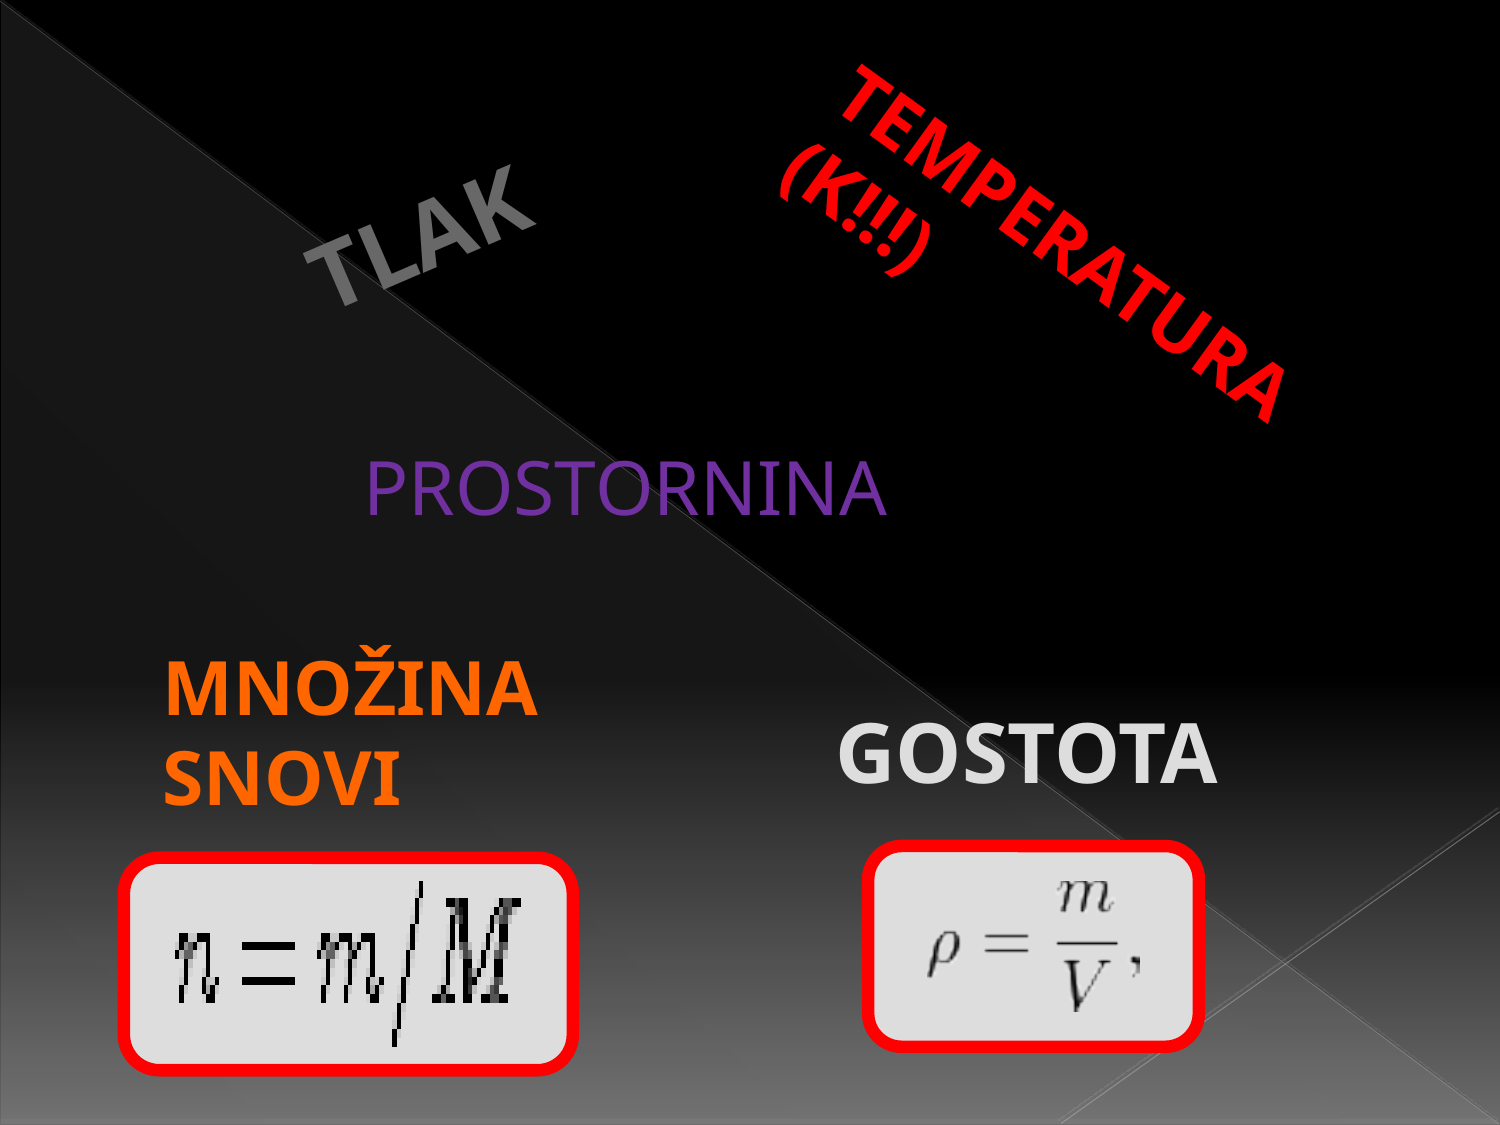

TLAK
TEMPERATURA (K!!!)
PROSTORNINA
MNOŽINA SNOVI
GOSTOTA